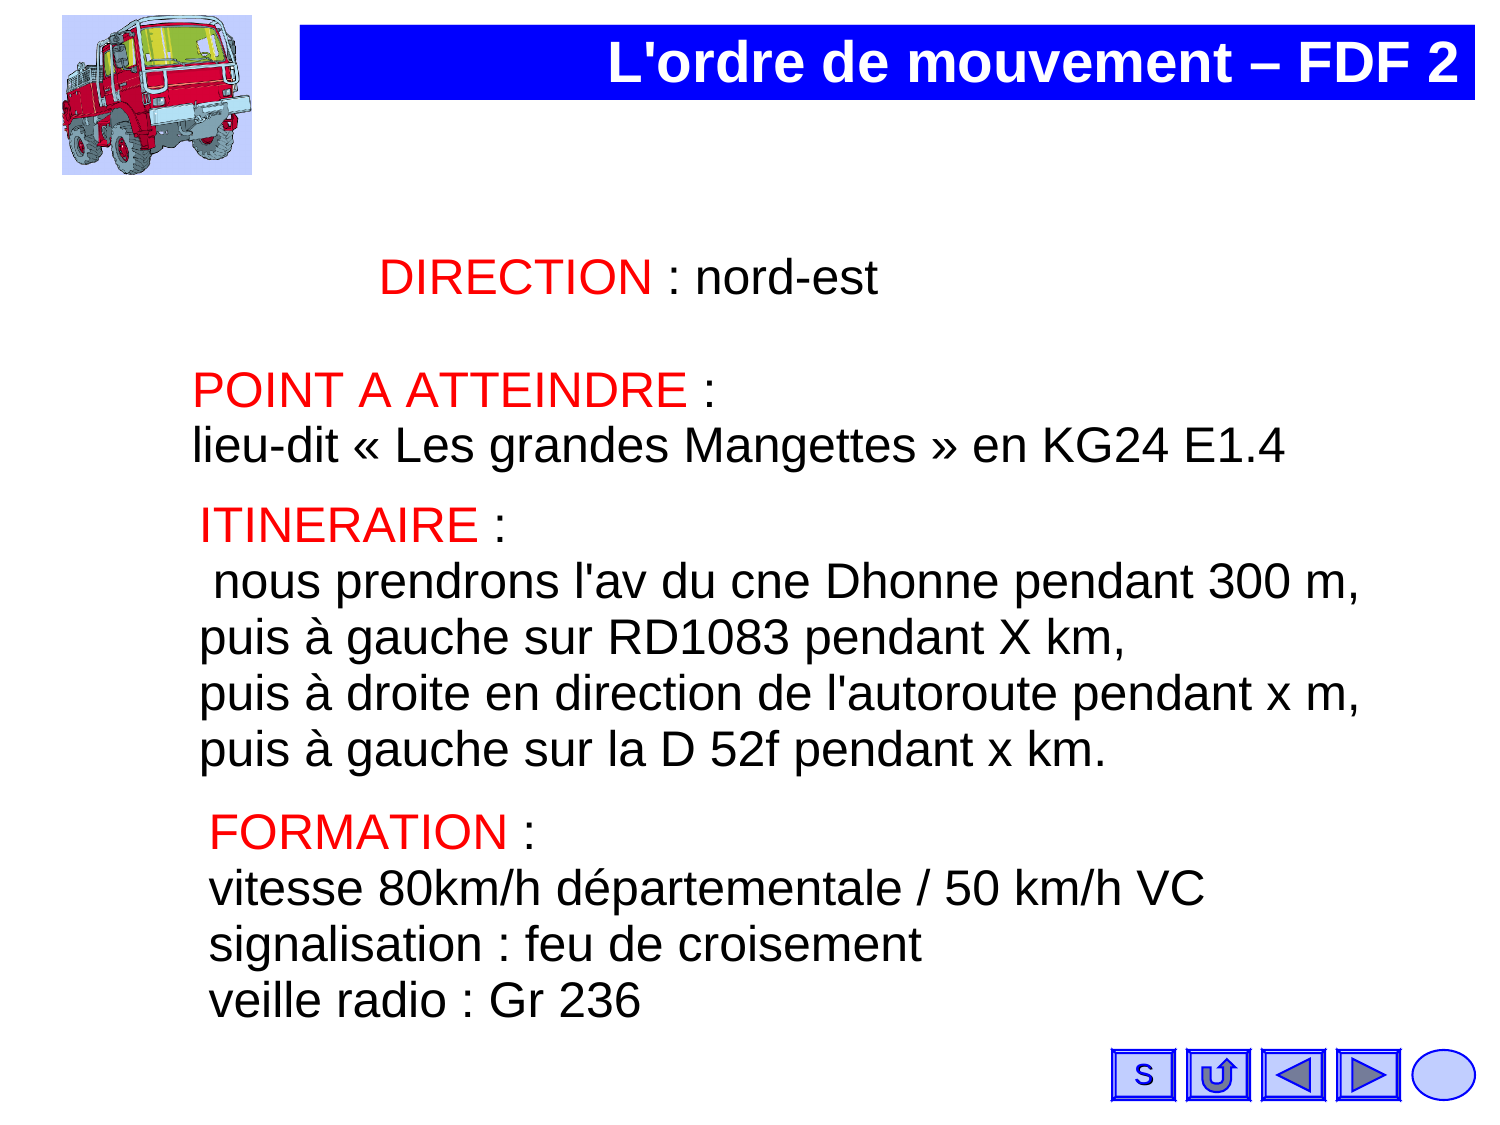

L'ordre de mouvement – FDF 2
DIRECTION : nord-est
POINT A ATTEINDRE :
lieu-dit « Les grandes Mangettes » en KG24 E1.4
ITINERAIRE :
 nous prendrons l'av du cne Dhonne pendant 300 m,
puis à gauche sur RD1083 pendant X km,
puis à droite en direction de l'autoroute pendant x m,
puis à gauche sur la D 52f pendant x km.
FORMATION :
vitesse 80km/h départementale / 50 km/h VC
signalisation : feu de croisement
veille radio : Gr 236